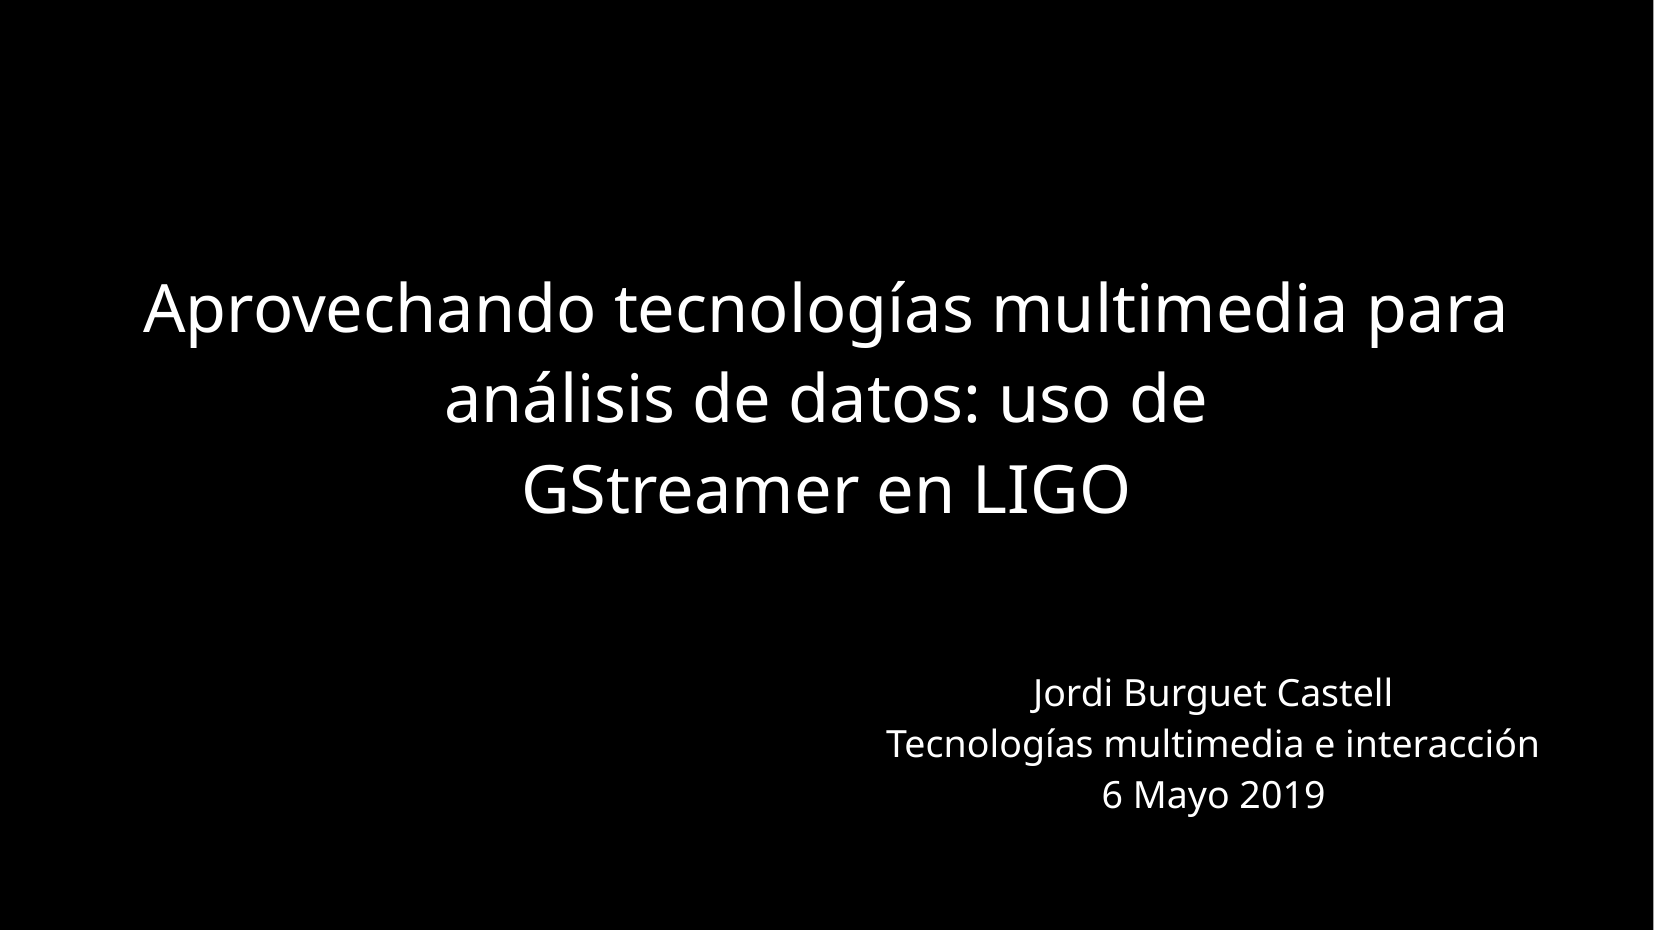

# Aprovechando tecnologías multimedia para análisis de datos: uso de
GStreamer en LIGO
Jordi Burguet Castell
Tecnologías multimedia e interacción
6 Mayo 2019